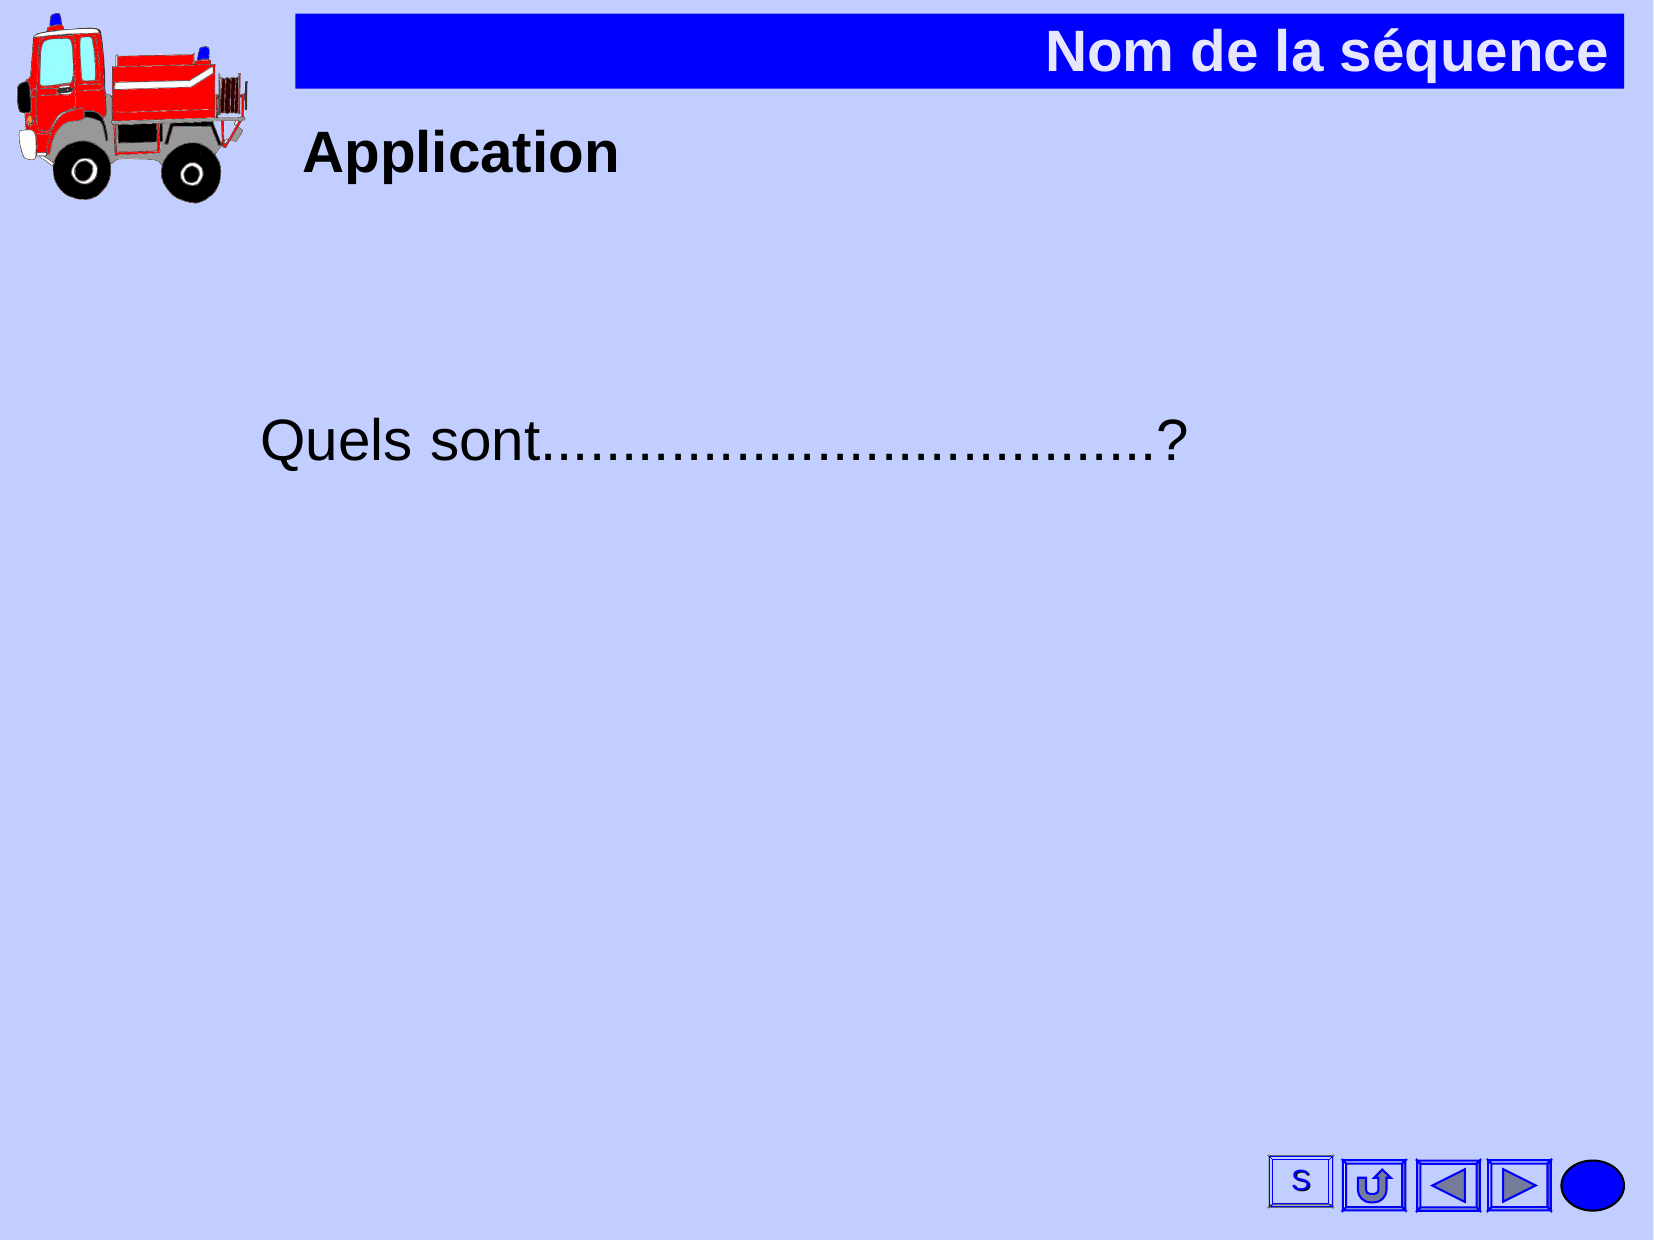

Nom de la séquence
Application
# Quels sont......................................?